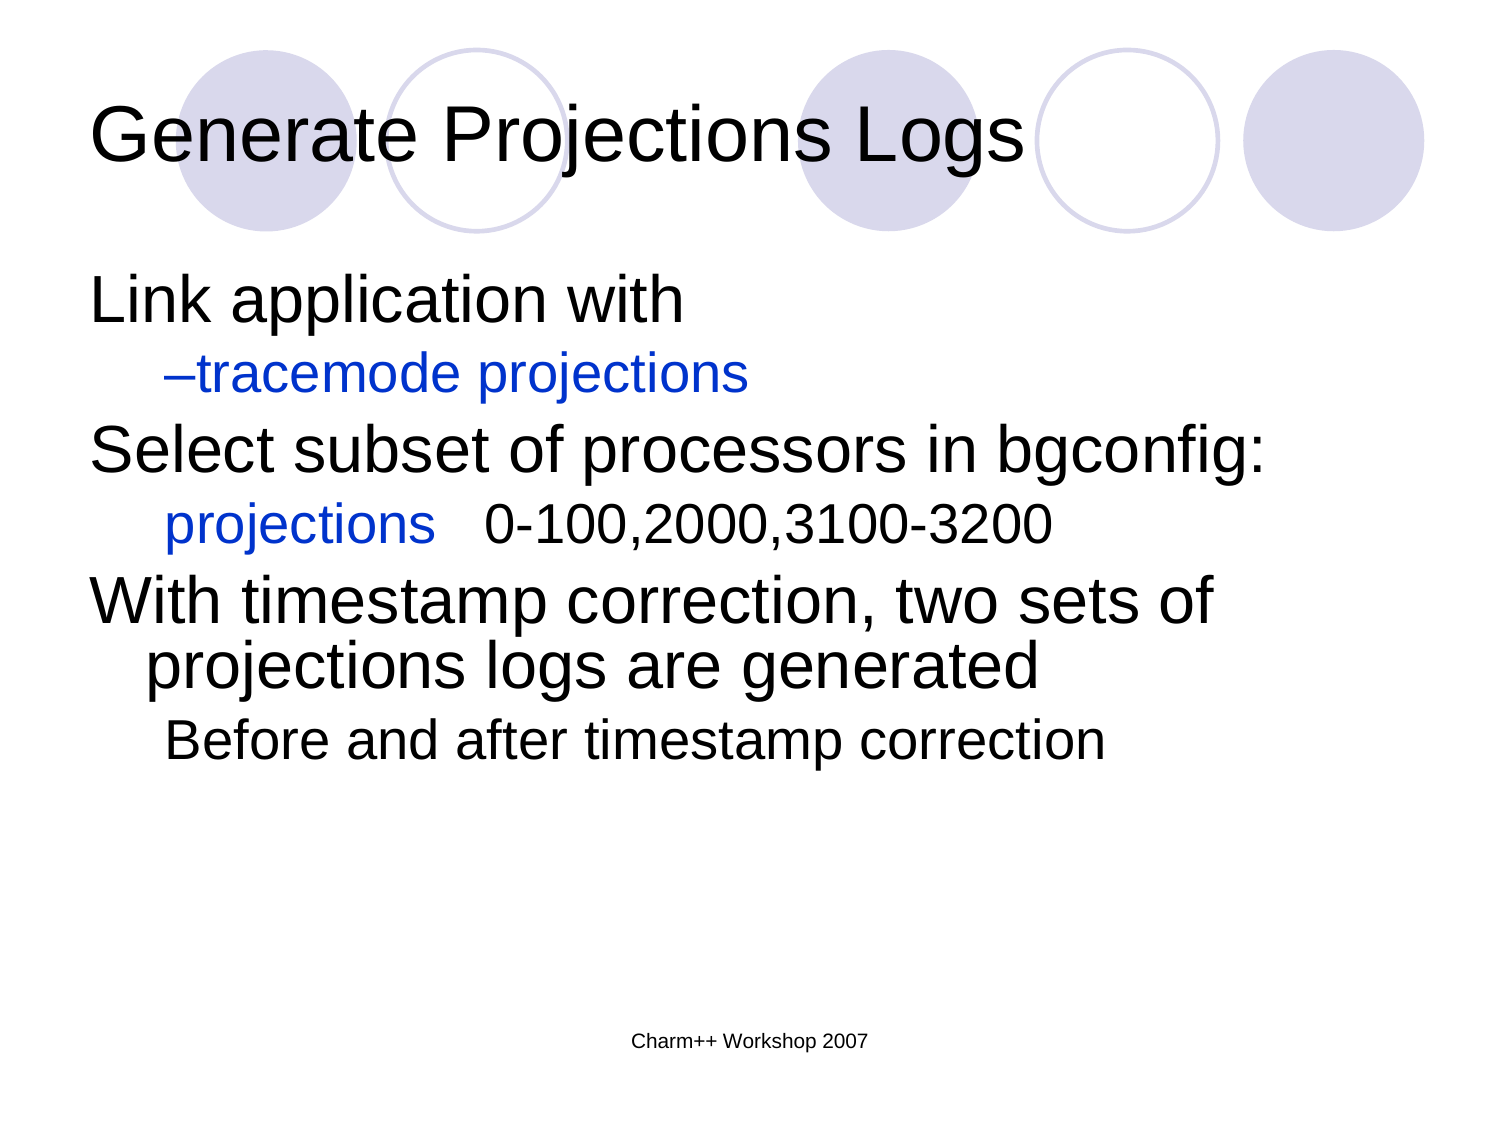

# Generate Projections Logs
Link application with
–tracemode projections
Select subset of processors in bgconfig:
projections 0-100,2000,3100-3200
With timestamp correction, two sets of projections logs are generated
Before and after timestamp correction
Charm++ Workshop 2007